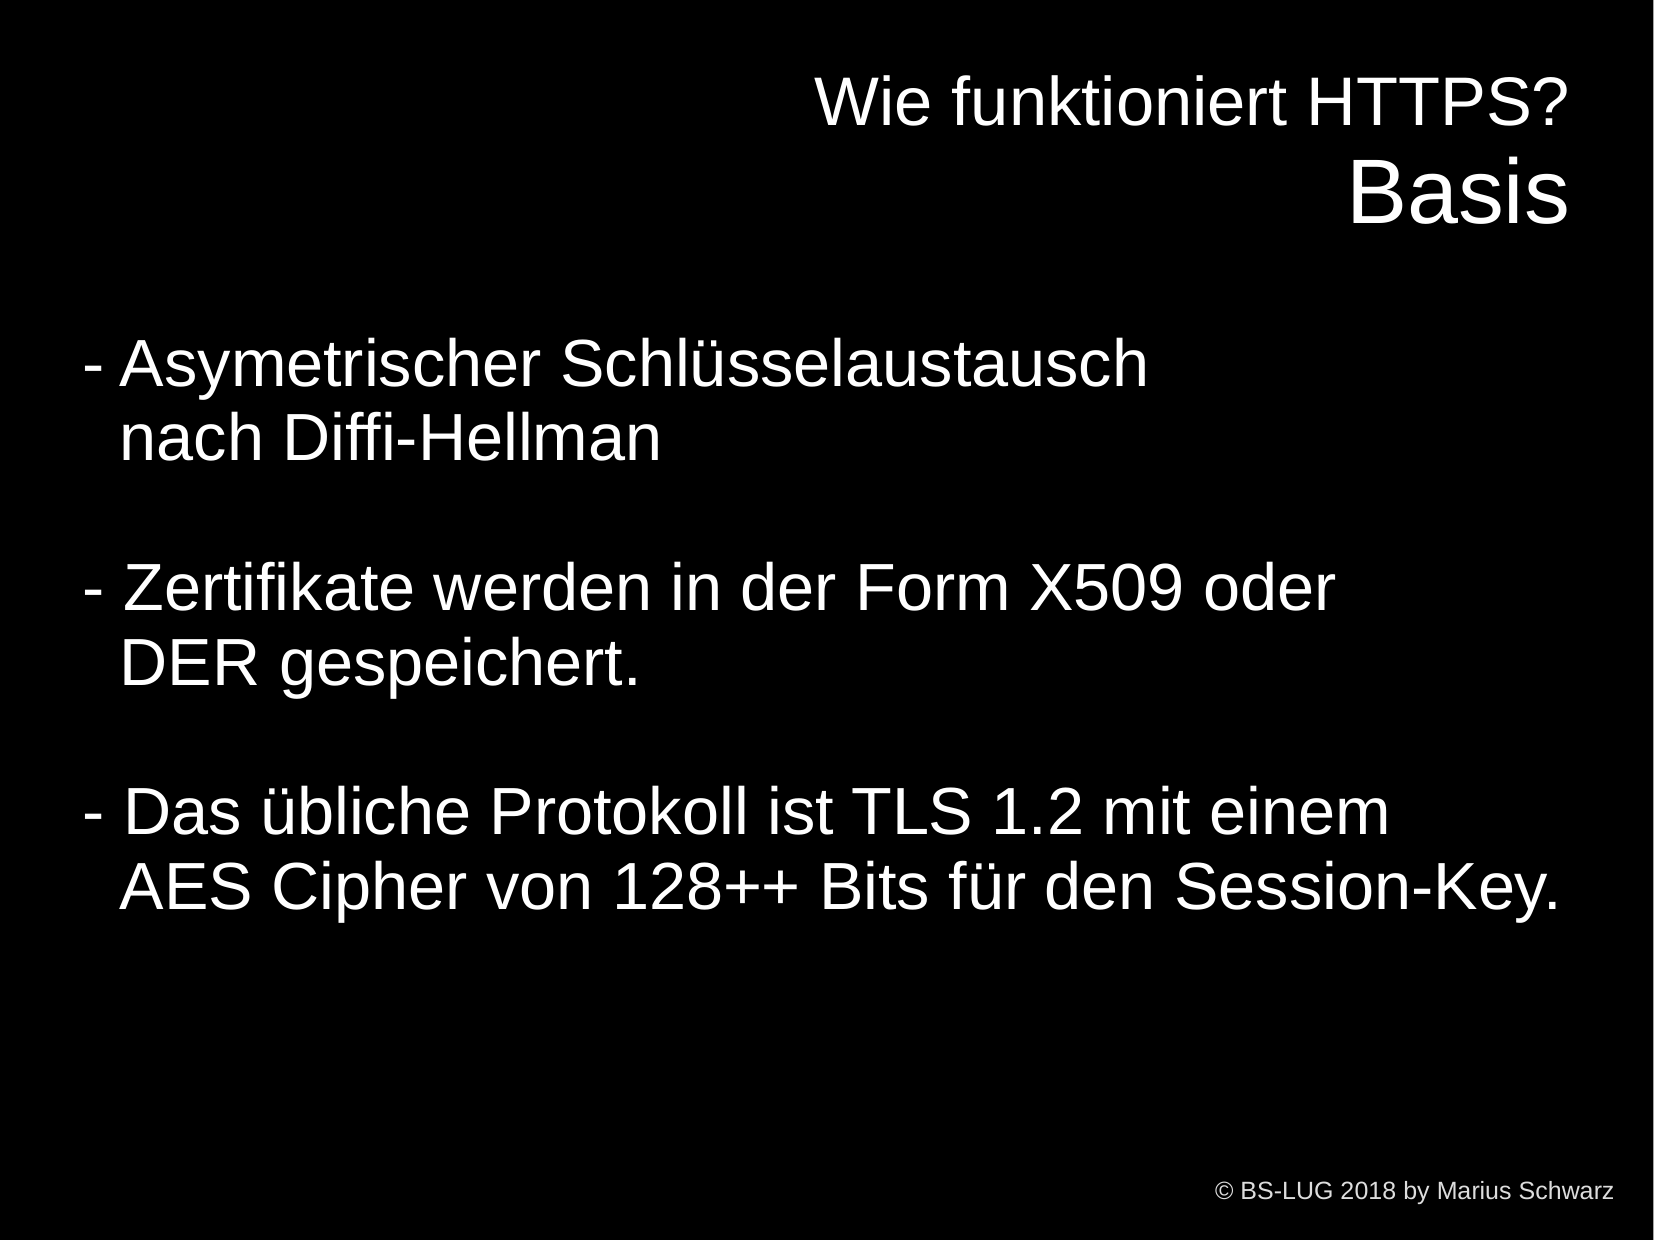

# Wie funktioniert HTTPS? Basis
- Asymetrischer Schlüsselaustausch
 nach Diffi-Hellman
- Zertifikate werden in der Form X509 oder
 DER gespeichert.
- Das übliche Protokoll ist TLS 1.2 mit einem
 AES Cipher von 128++ Bits für den Session-Key.
© BS-LUG 2018 by Marius Schwarz